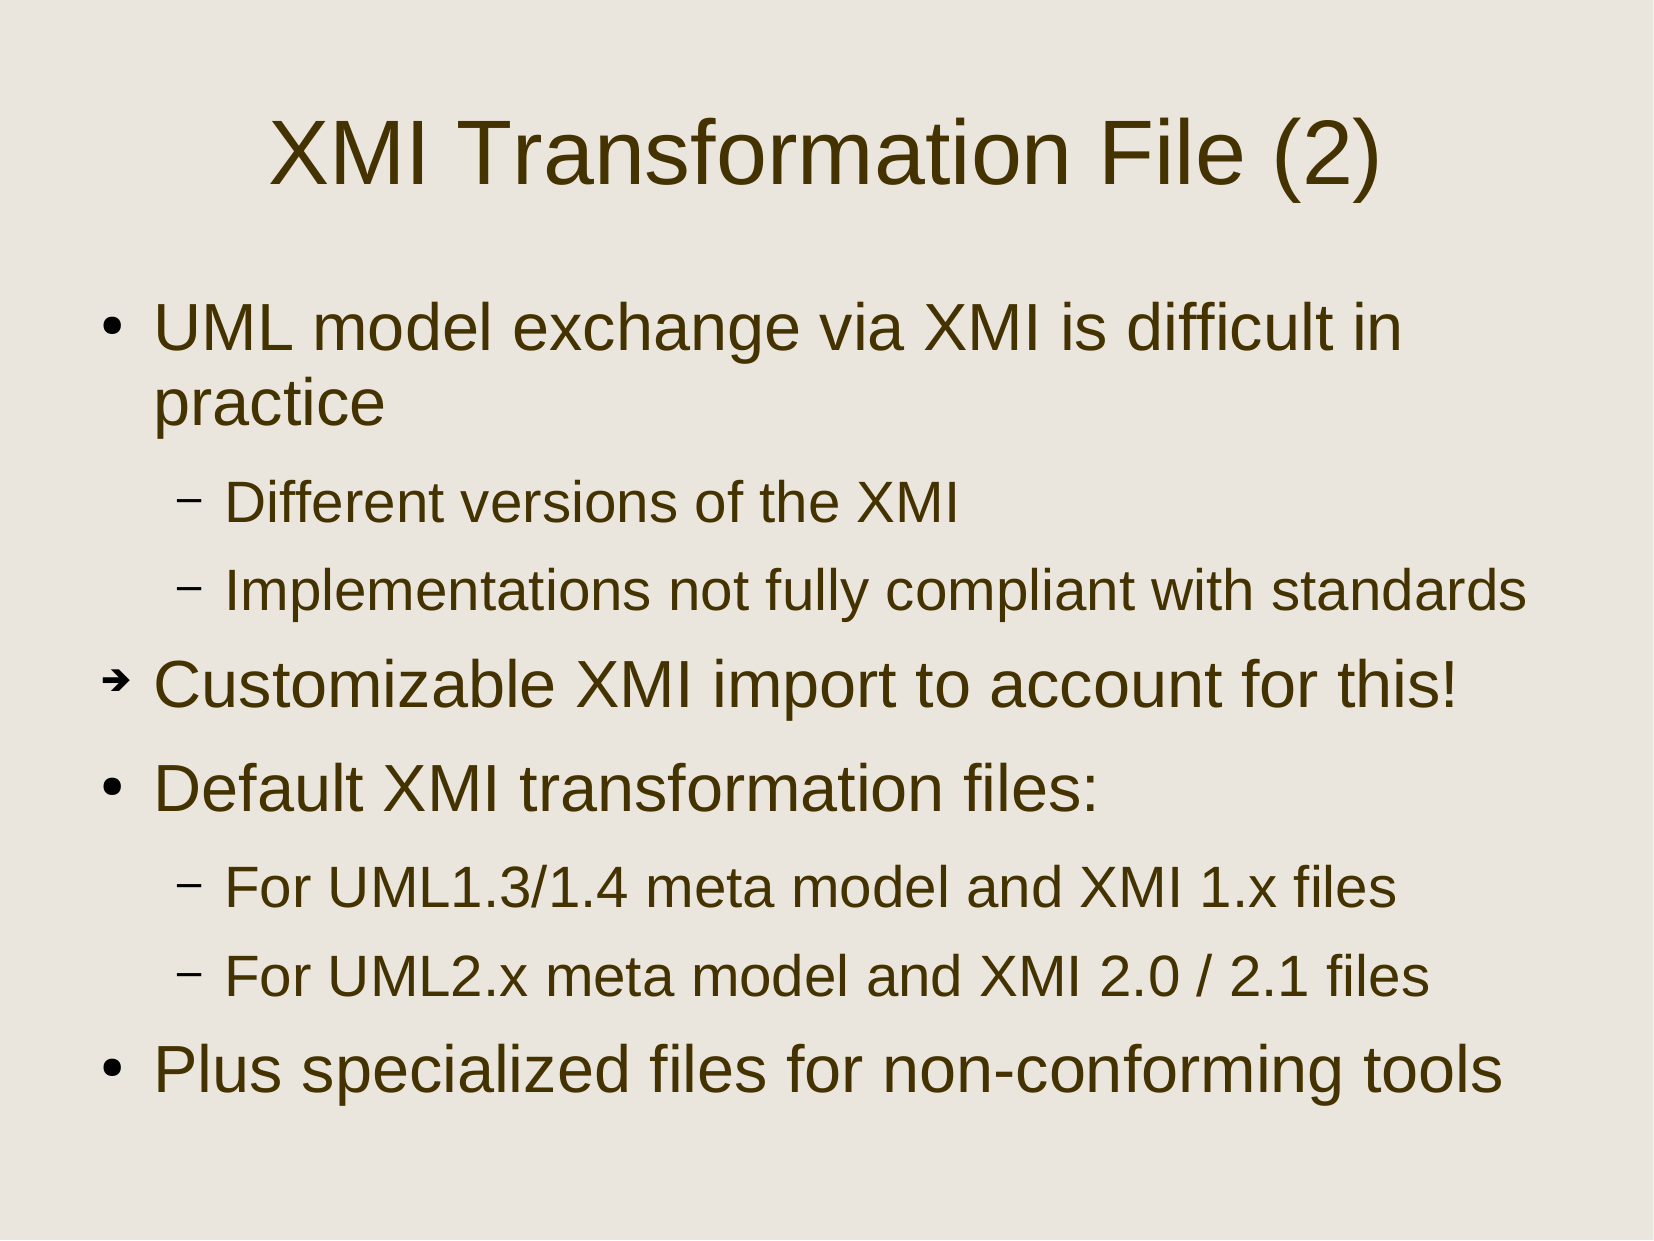

# XMI Transformation File (2)
UML model exchange via XMI is difficult in practice
Different versions of the XMI
Implementations not fully compliant with standards
Customizable XMI import to account for this!
Default XMI transformation files:
For UML1.3/1.4 meta model and XMI 1.x files
For UML2.x meta model and XMI 2.0 / 2.1 files
Plus specialized files for non-conforming tools